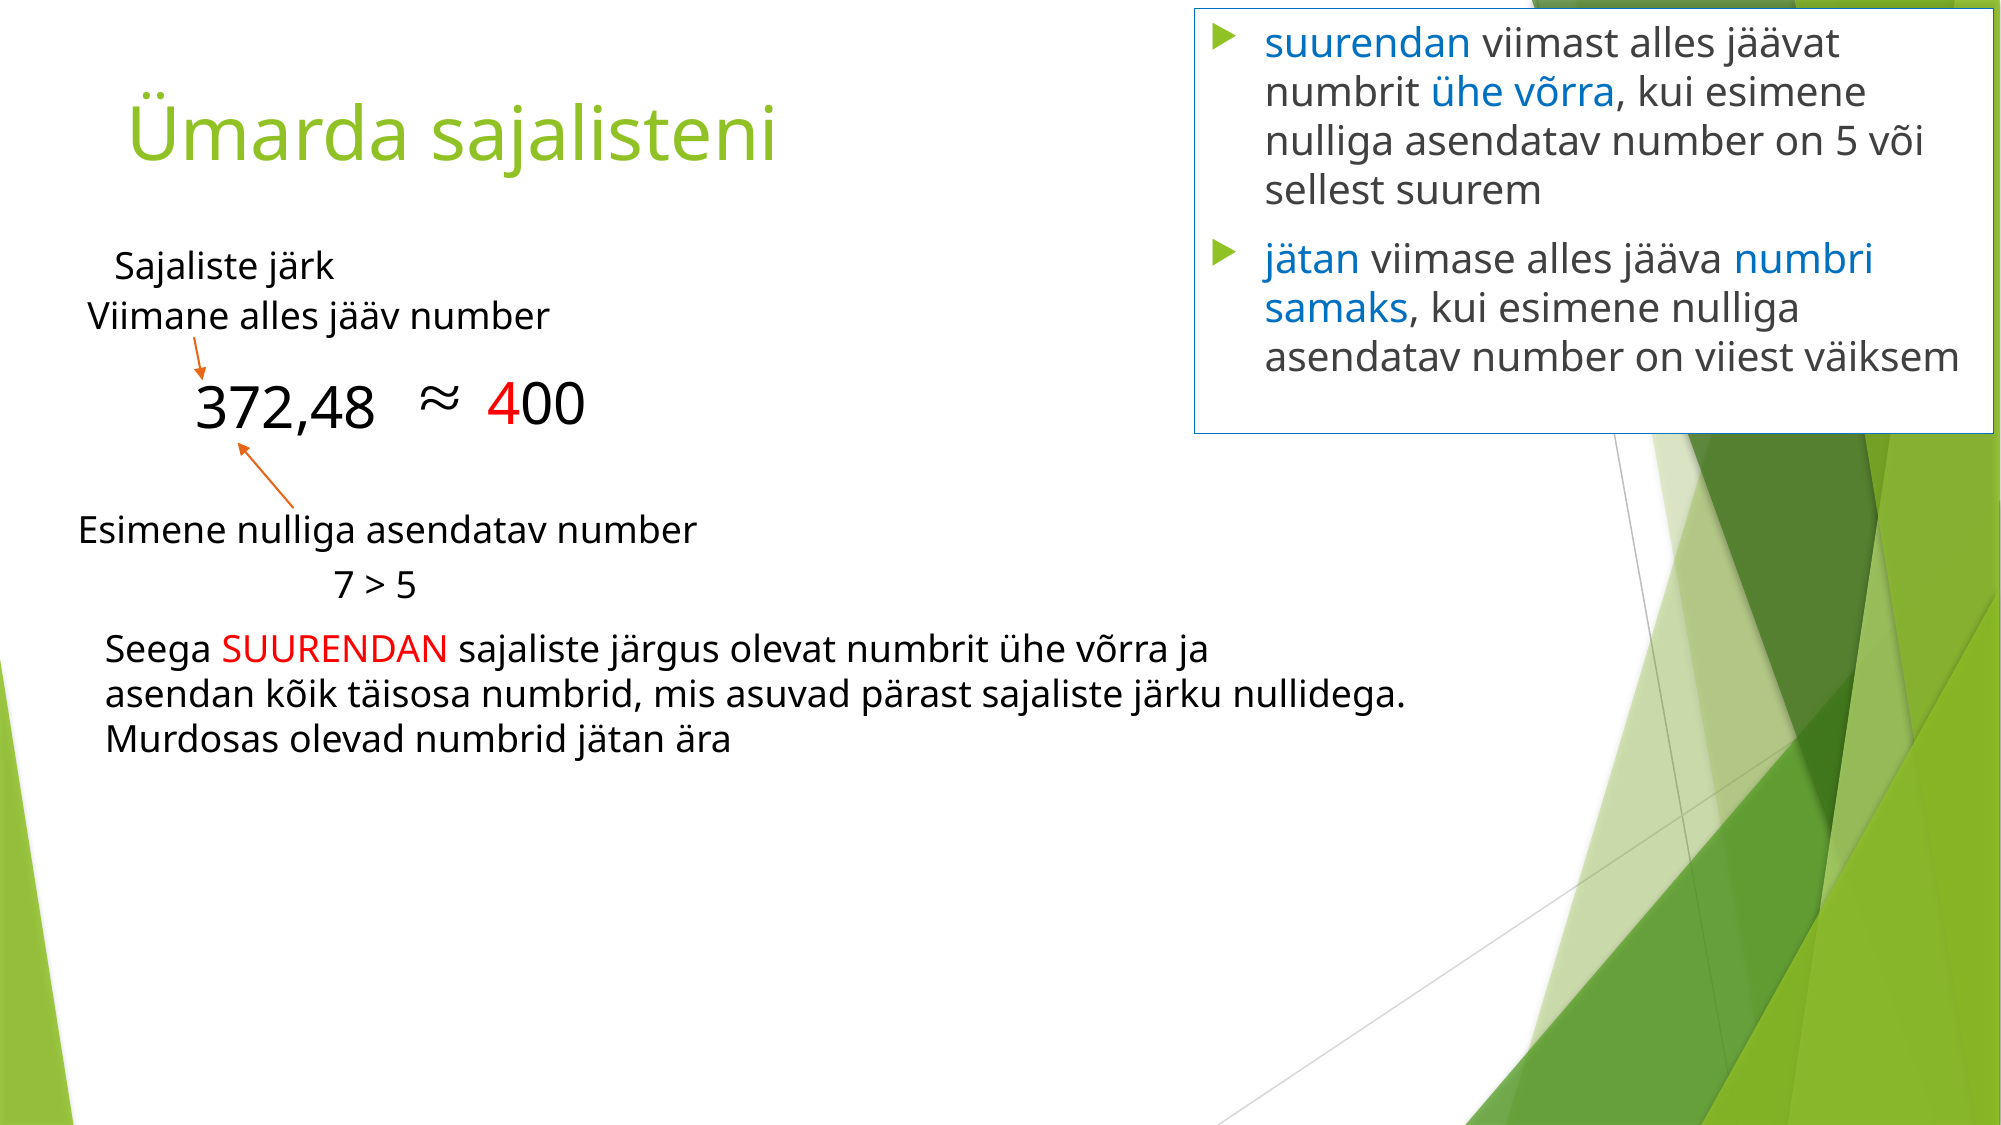

suurendan viimast alles jäävat numbrit ühe võrra, kui esimene nulliga asendatav number on 5 või sellest suurem
jätan viimase alles jääva numbri samaks, kui esimene nulliga asendatav number on viiest väiksem
# Ümarda sajalisteni
Sajaliste järk
Viimane alles jääv number
400
372,48
Esimene nulliga asendatav number
7 > 5
Seega SUURENDAN sajaliste järgus olevat numbrit ühe võrra ja
asendan kõik täisosa numbrid, mis asuvad pärast sajaliste järku nullidega.
Murdosas olevad numbrid jätan ära